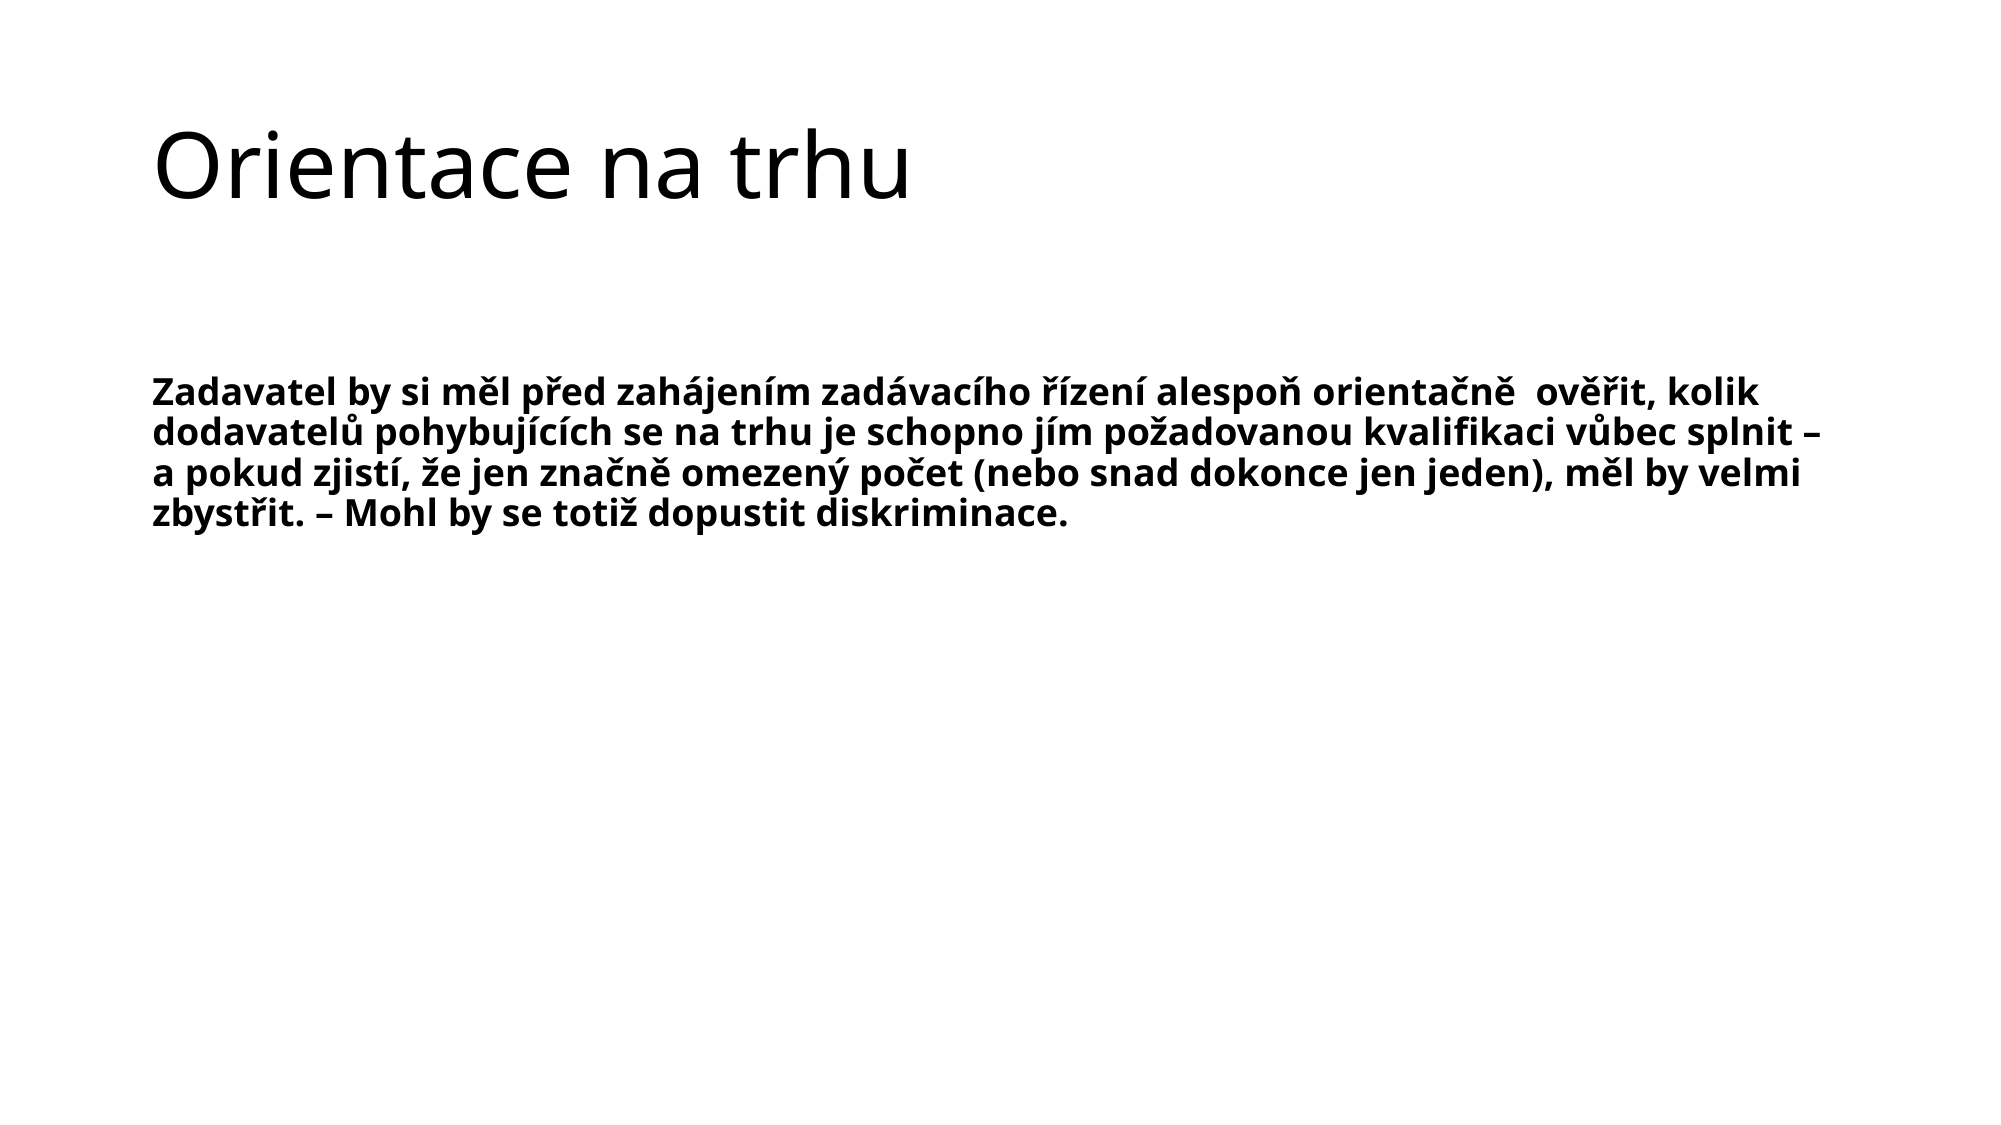

# Orientace na trhu
Zadavatel by si měl před zahájením zadávacího řízení alespoň orientačně ověřit, kolik dodavatelů pohybujících se na trhu je schopno jím požadovanou kvalifikaci vůbec splnit – a pokud zjistí, že jen značně omezený počet (nebo snad dokonce jen jeden), měl by velmi zbystřit. – Mohl by se totiž dopustit diskriminace.